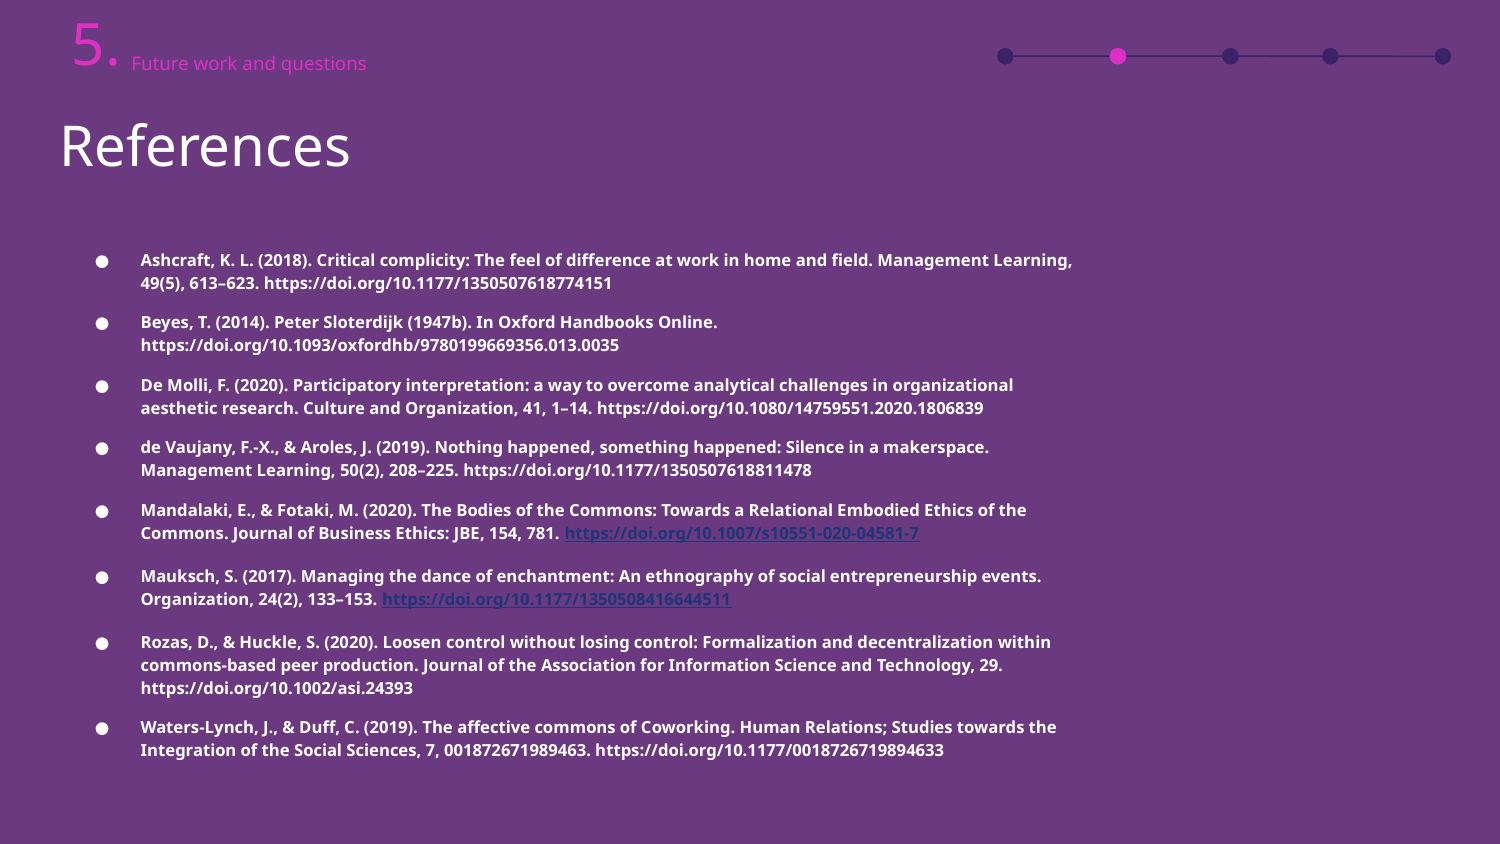

5.
Future work and questions
References
# Ashcraft, K. L. (2018). Critical complicity: The feel of difference at work in home and field. Management Learning, 49(5), 613–623. https://doi.org/10.1177/1350507618774151
Beyes, T. (2014). Peter Sloterdijk (1947b). In Oxford Handbooks Online. https://doi.org/10.1093/oxfordhb/9780199669356.013.0035
De Molli, F. (2020). Participatory interpretation: a way to overcome analytical challenges in organizational aesthetic research. Culture and Organization, 41, 1–14. https://doi.org/10.1080/14759551.2020.1806839
de Vaujany, F.-X., & Aroles, J. (2019). Nothing happened, something happened: Silence in a makerspace. Management Learning, 50(2), 208–225. https://doi.org/10.1177/1350507618811478
Mandalaki, E., & Fotaki, M. (2020). The Bodies of the Commons: Towards a Relational Embodied Ethics of the Commons. Journal of Business Ethics: JBE, 154, 781. https://doi.org/10.1007/s10551-020-04581-7
Mauksch, S. (2017). Managing the dance of enchantment: An ethnography of social entrepreneurship events. Organization, 24(2), 133–153. https://doi.org/10.1177/1350508416644511
Rozas, D., & Huckle, S. (2020). Loosen control without losing control: Formalization and decentralization within commons‐based peer production. Journal of the Association for Information Science and Technology, 29. https://doi.org/10.1002/asi.24393
Waters-Lynch, J., & Duff, C. (2019). The affective commons of Coworking. Human Relations; Studies towards the Integration of the Social Sciences, 7, 001872671989463. https://doi.org/10.1177/0018726719894633